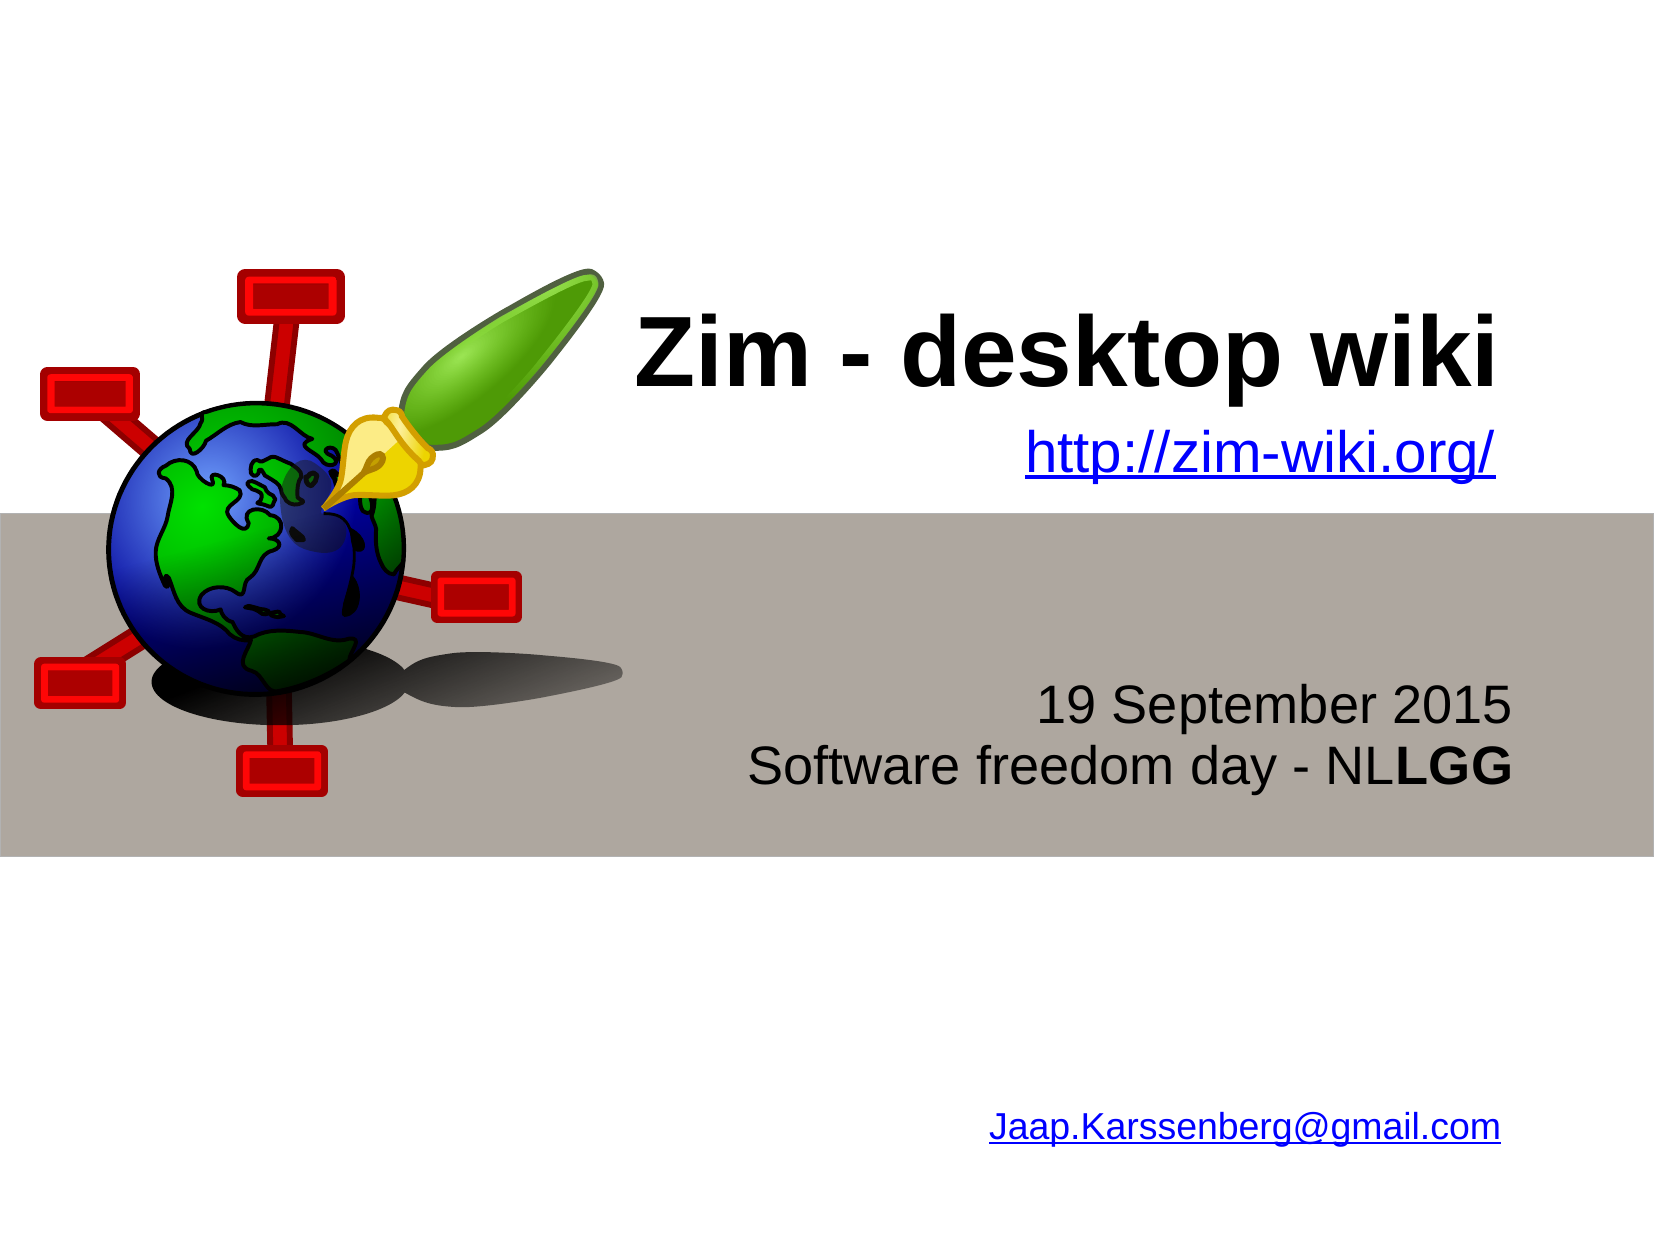

Zim - desktop wiki
http://zim-wiki.org/
19 September 2015
Software freedom day - NLLGG
Jaap.Karssenberg@gmail.com